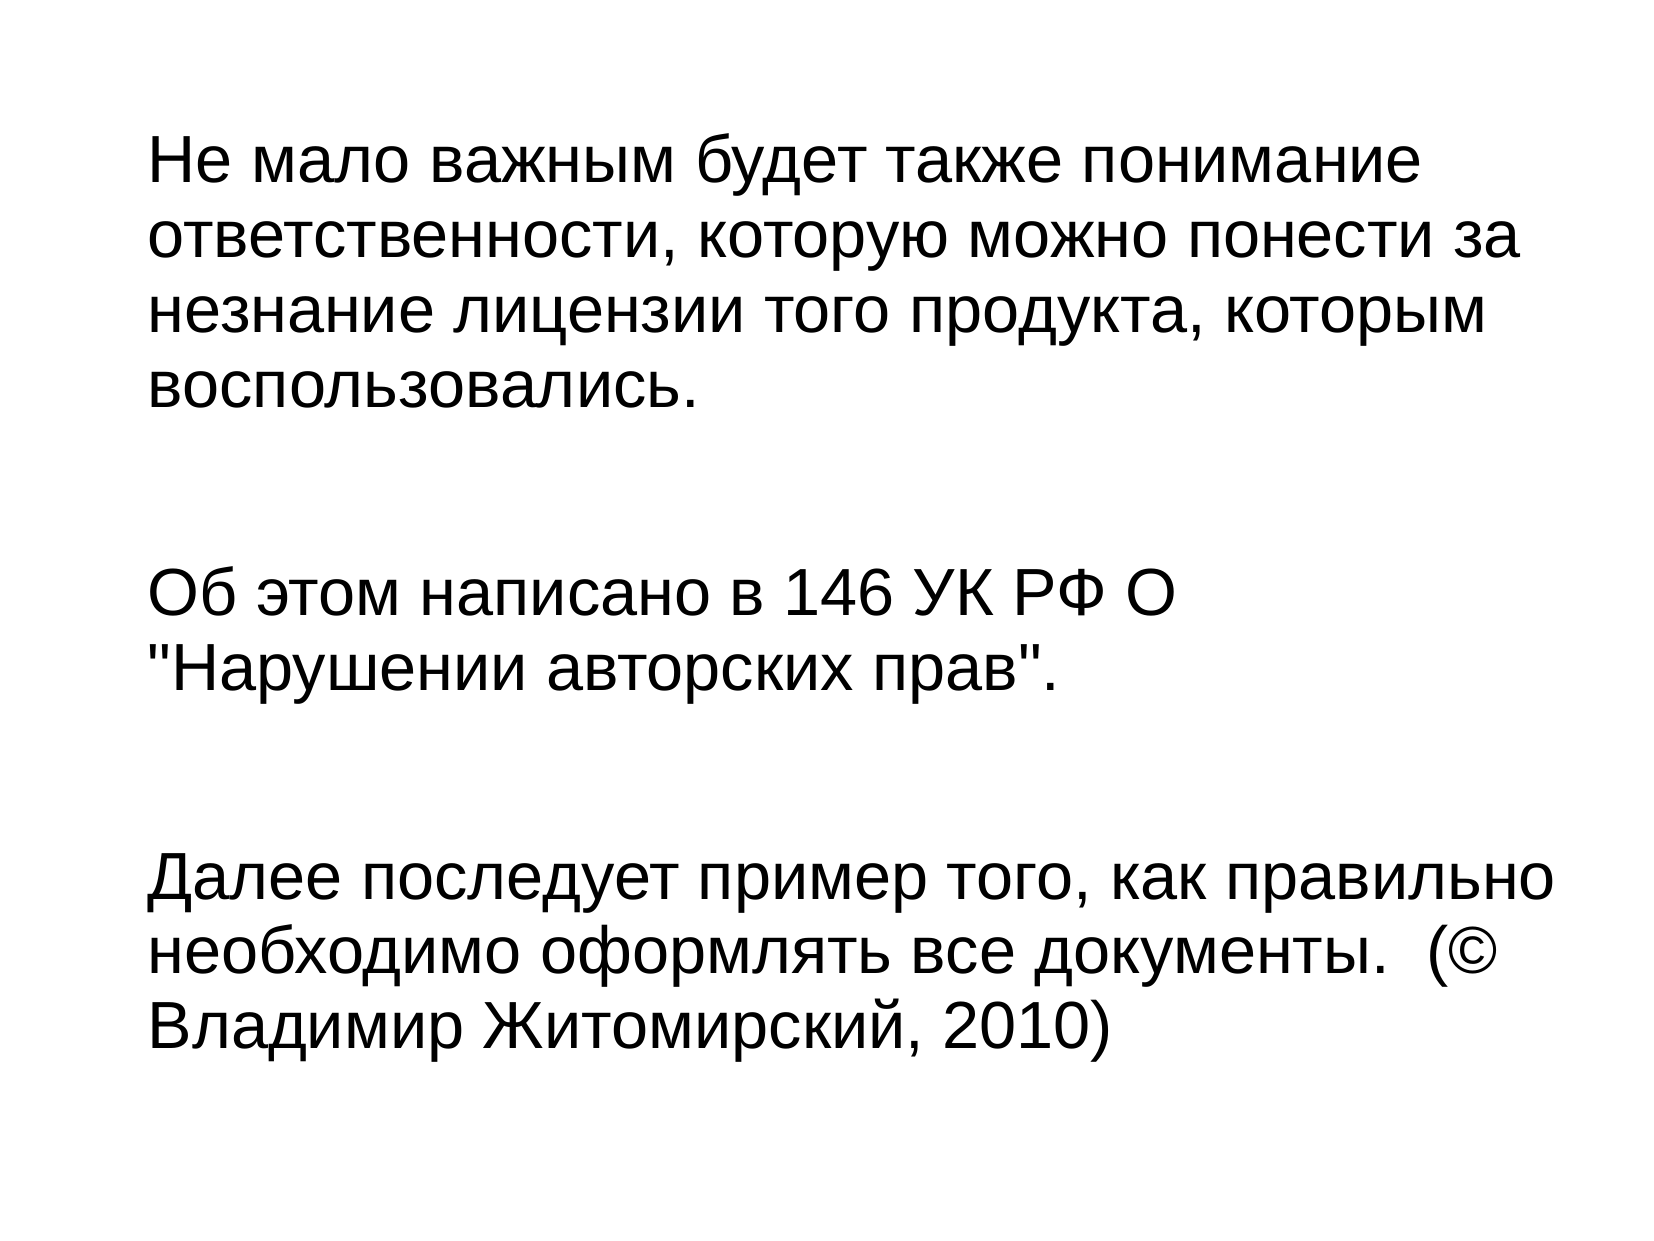

# Не мало важным будет также понимание ответственности, которую можно понести за незнание лицензии того продукта, которым воспользовались.
Об этом написано в 146 УК РФ О "Нарушении авторских прав".
Далее последует пример того, как правильно необходимо оформлять все документы. (© Владимир Житомирский, 2010)